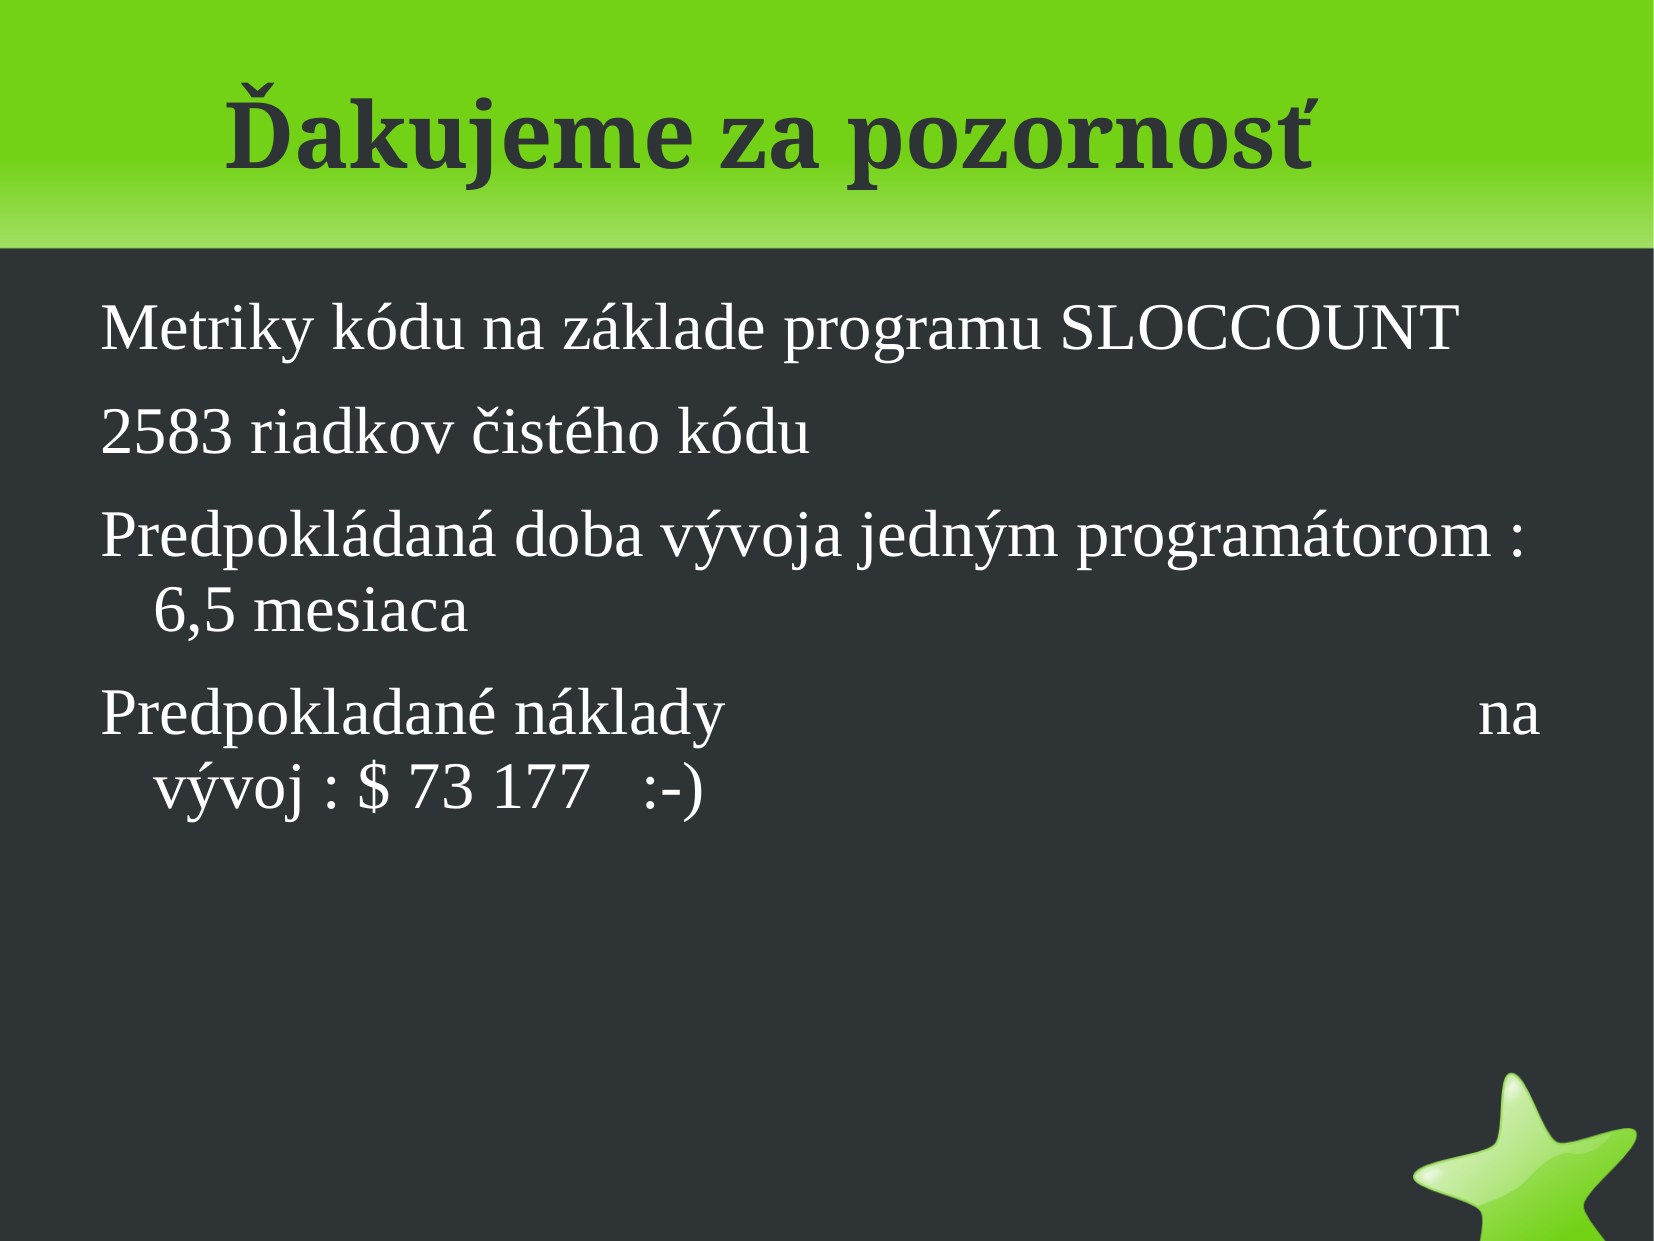

# Ďakujeme za pozornosť
Metriky kódu na základe programu SLOCCOUNT
2583 riadkov čistého kódu
Predpokládaná doba vývoja jedným programátorom : 6,5 mesiaca
Predpokladané náklady na vývoj : $ 73 177 :-)